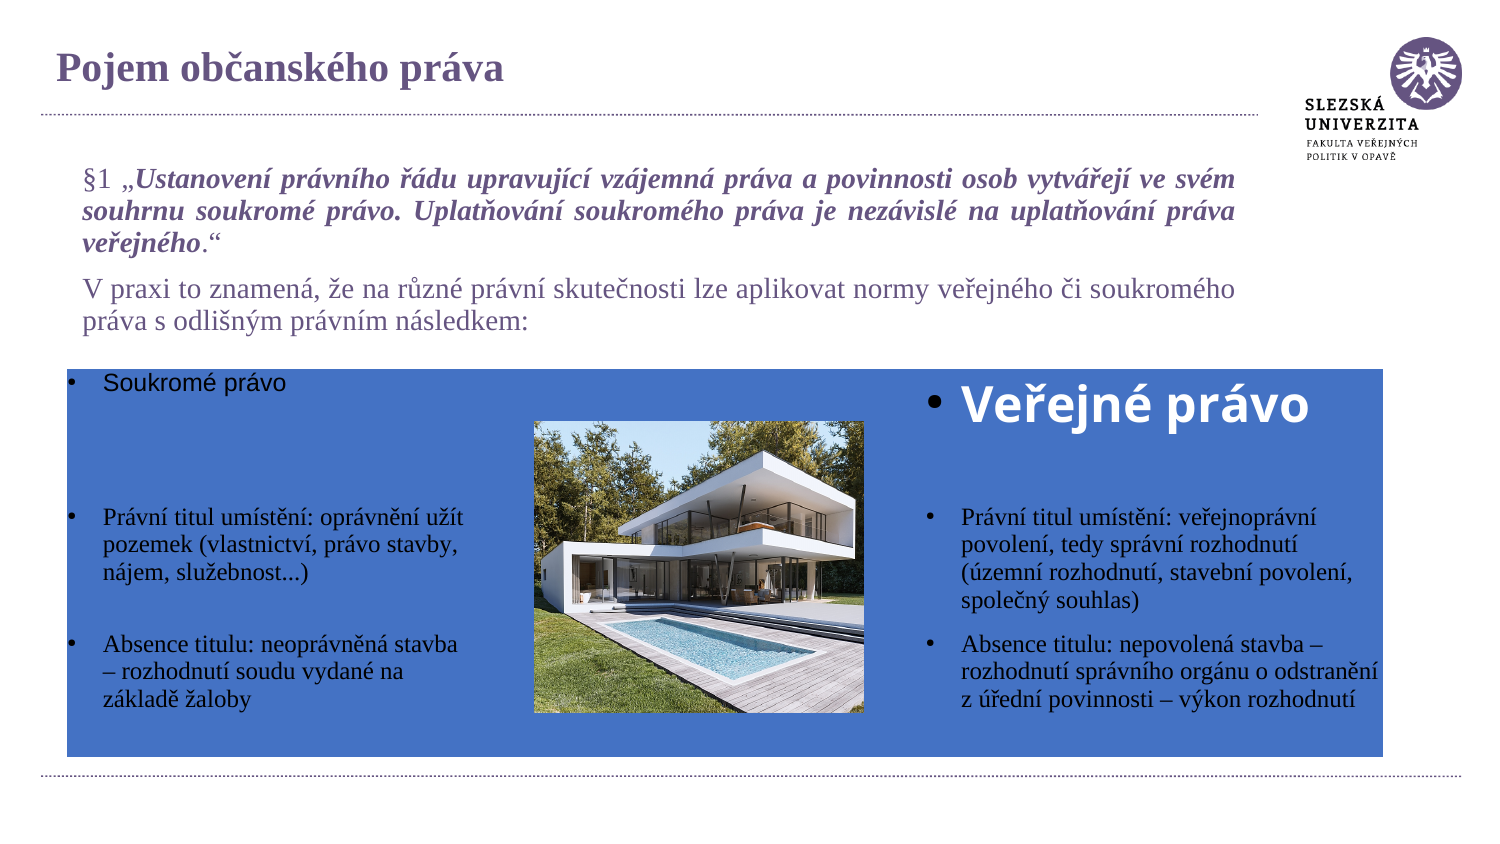

# Pojem občanského práva
§1 „Ustanovení právního řádu upravující vzájemná práva a povinnosti osob vytvářejí ve svém souhrnu soukromé právo. Uplatňování soukromého práva je nezávislé na uplatňování práva veřejného.“
V praxi to znamená, že na různé právní skutečnosti lze aplikovat normy veřejného či soukromého práva s odlišným právním následkem:
| Soukromé právo | | Veřejné právo |
| --- | --- | --- |
| Právní titul umístění: oprávnění užít pozemek (vlastnictví, právo stavby, nájem, služebnost...) | | Právní titul umístění: veřejnoprávní povolení, tedy správní rozhodnutí (územní rozhodnutí, stavební povolení, společný souhlas) |
| Absence titulu: neoprávněná stavba – rozhodnutí soudu vydané na základě žaloby | | Absence titulu: nepovolená stavba – rozhodnutí správního orgánu o odstranění z úřední povinnosti – výkon rozhodnutí |